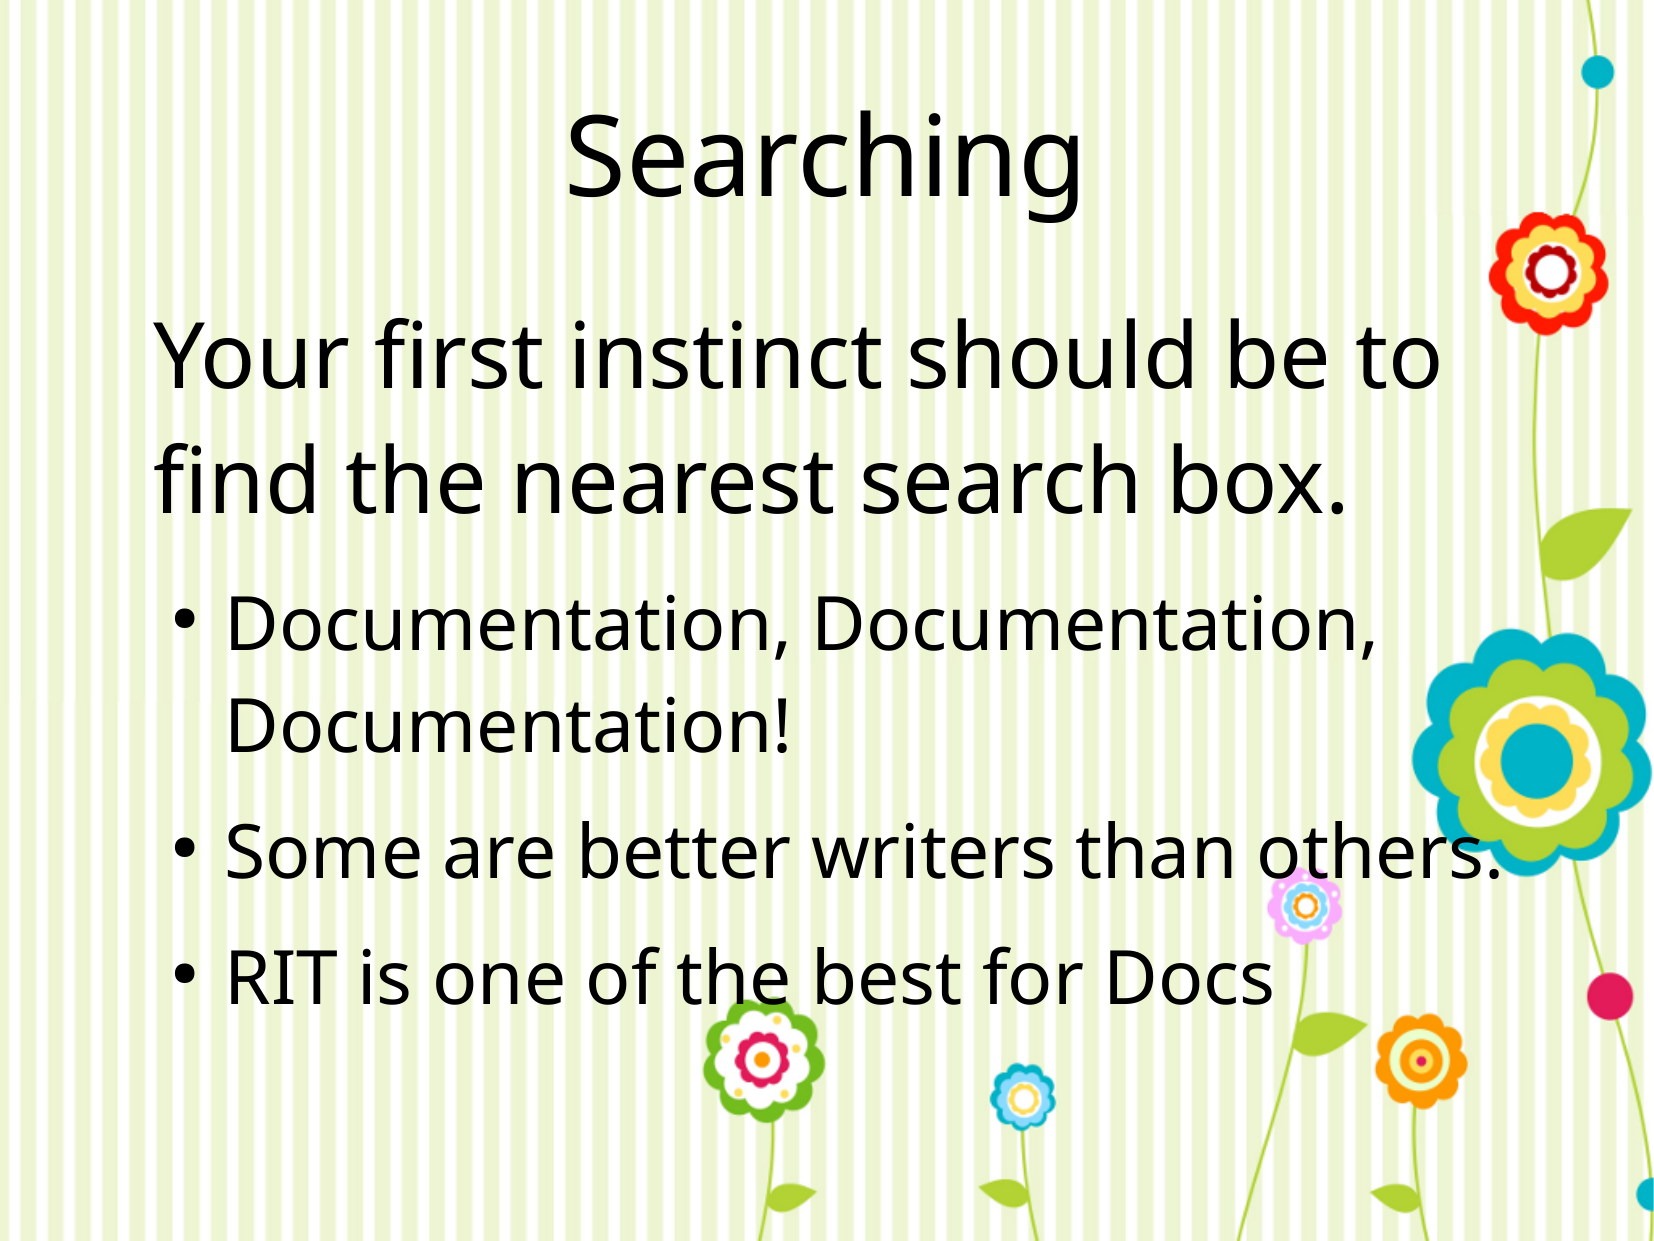

# Searching
Your first instinct should be to find the nearest search box.
Documentation, Documentation, Documentation!
Some are better writers than others.
RIT is one of the best for Docs